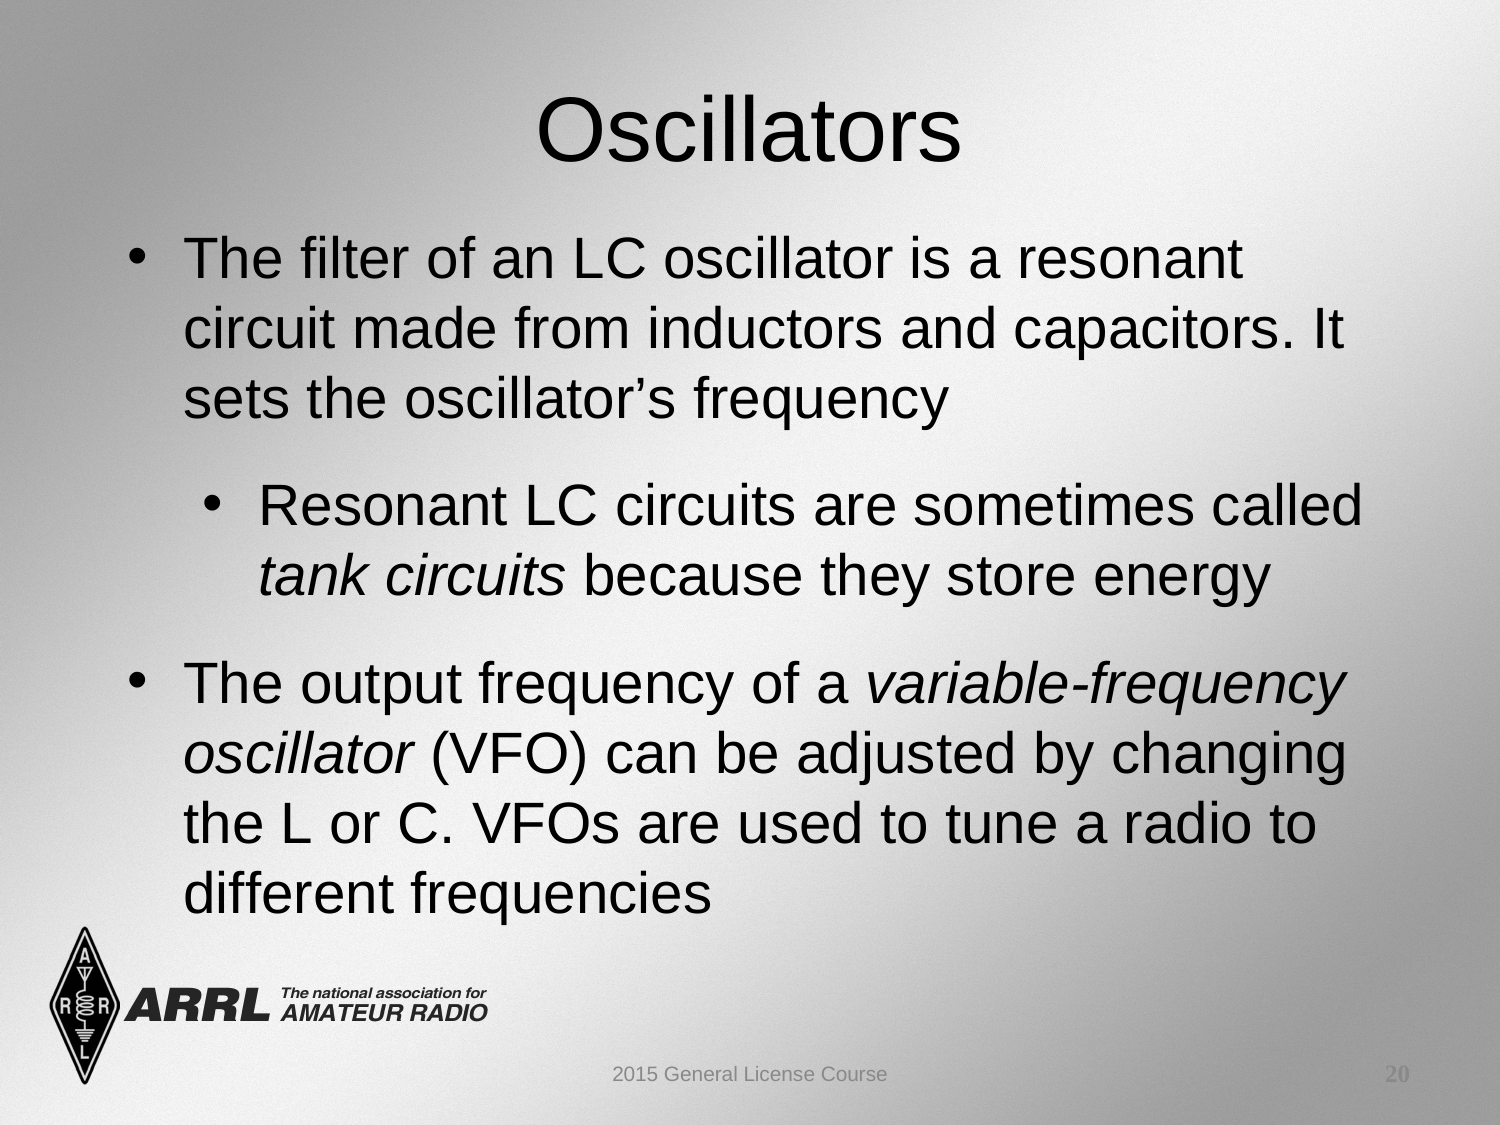

Oscillators
The filter of an LC oscillator is a resonant circuit made from inductors and capacitors. It sets the oscillator’s frequency
Resonant LC circuits are sometimes called tank circuits because they store energy
The output frequency of a variable-frequency oscillator (VFO) can be adjusted by changing the L or C. VFOs are used to tune a radio to different frequencies
2015 General License Course